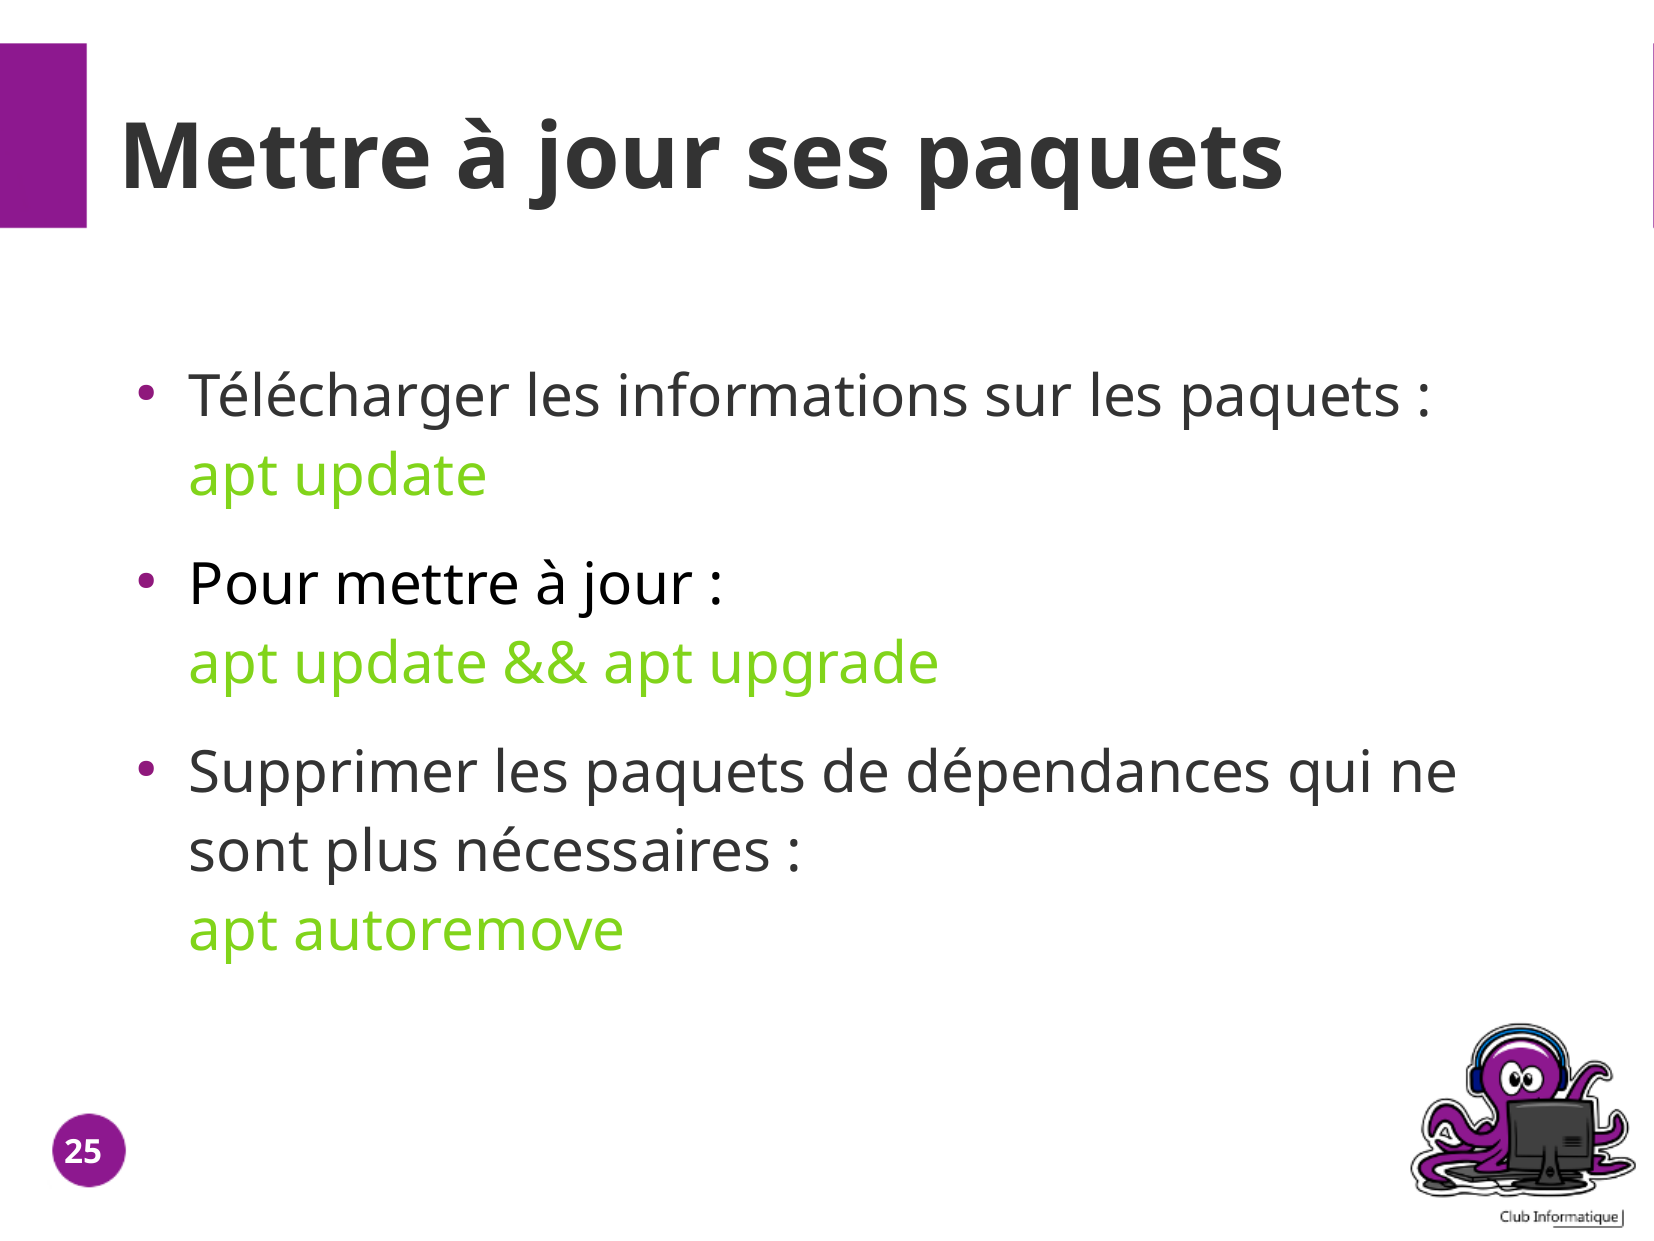

# Mettre à jour ses paquets
Télécharger les informations sur les paquets :
apt update
Pour mettre à jour :
apt update && apt upgrade
Supprimer les paquets de dépendances qui ne sont plus nécessaires :
apt autoremove
25